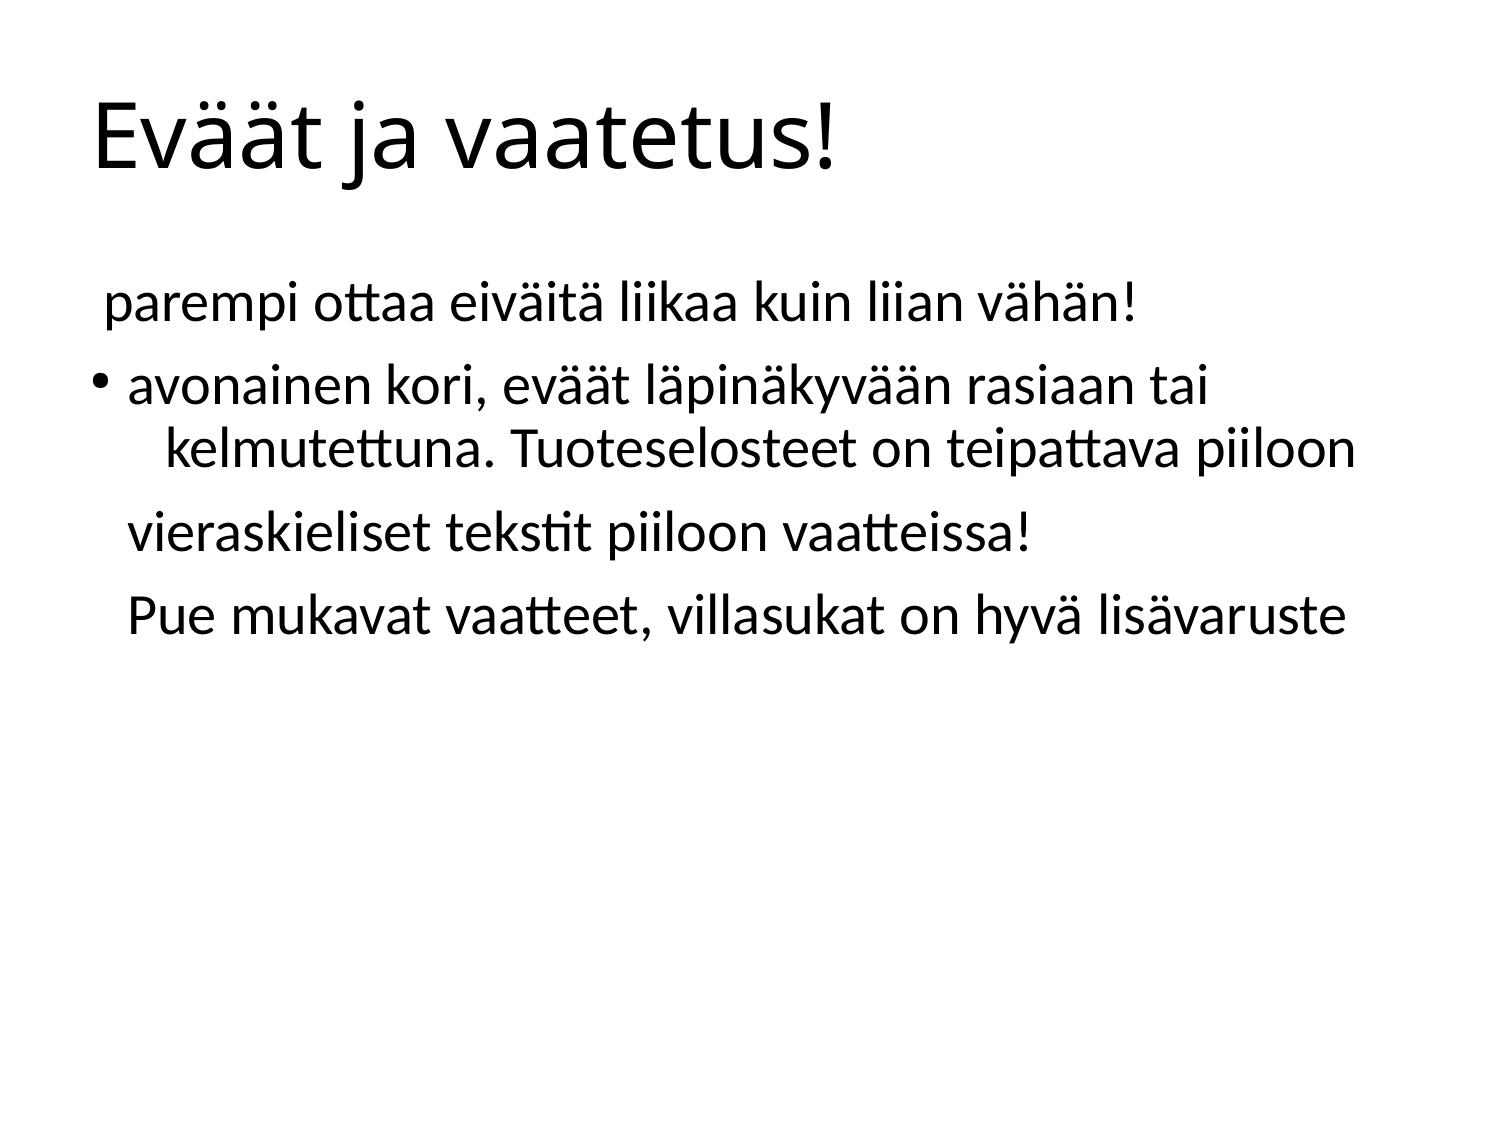

# Eväät ja vaatetus!
 parempi ottaa eiväitä liikaa kuin liian vähän!
avonainen kori, eväät läpinäkyvään rasiaan tai kelmutettuna. Tuoteselosteet on teipattava piiloon
vieraskieliset tekstit piiloon vaatteissa!
Pue mukavat vaatteet, villasukat on hyvä lisävaruste